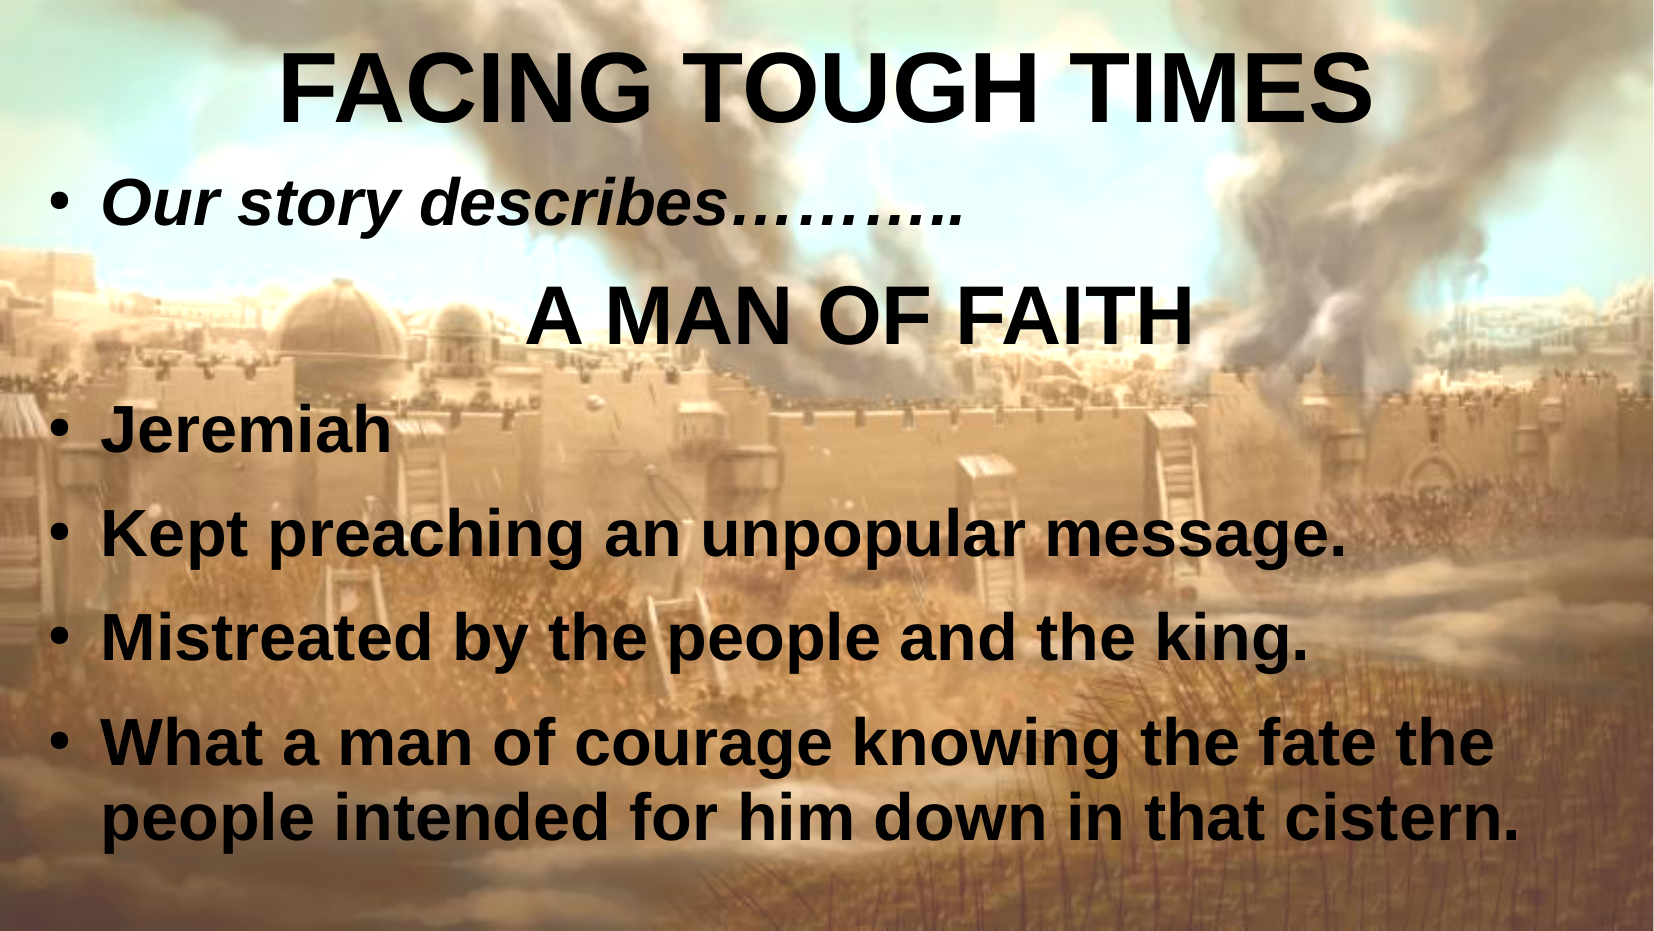

# FACING TOUGH TIMES
Our story describes………..
A MAN OF FAITH
Jeremiah
Kept preaching an unpopular message.
Mistreated by the people and the king.
What a man of courage knowing the fate the people intended for him down in that cistern.